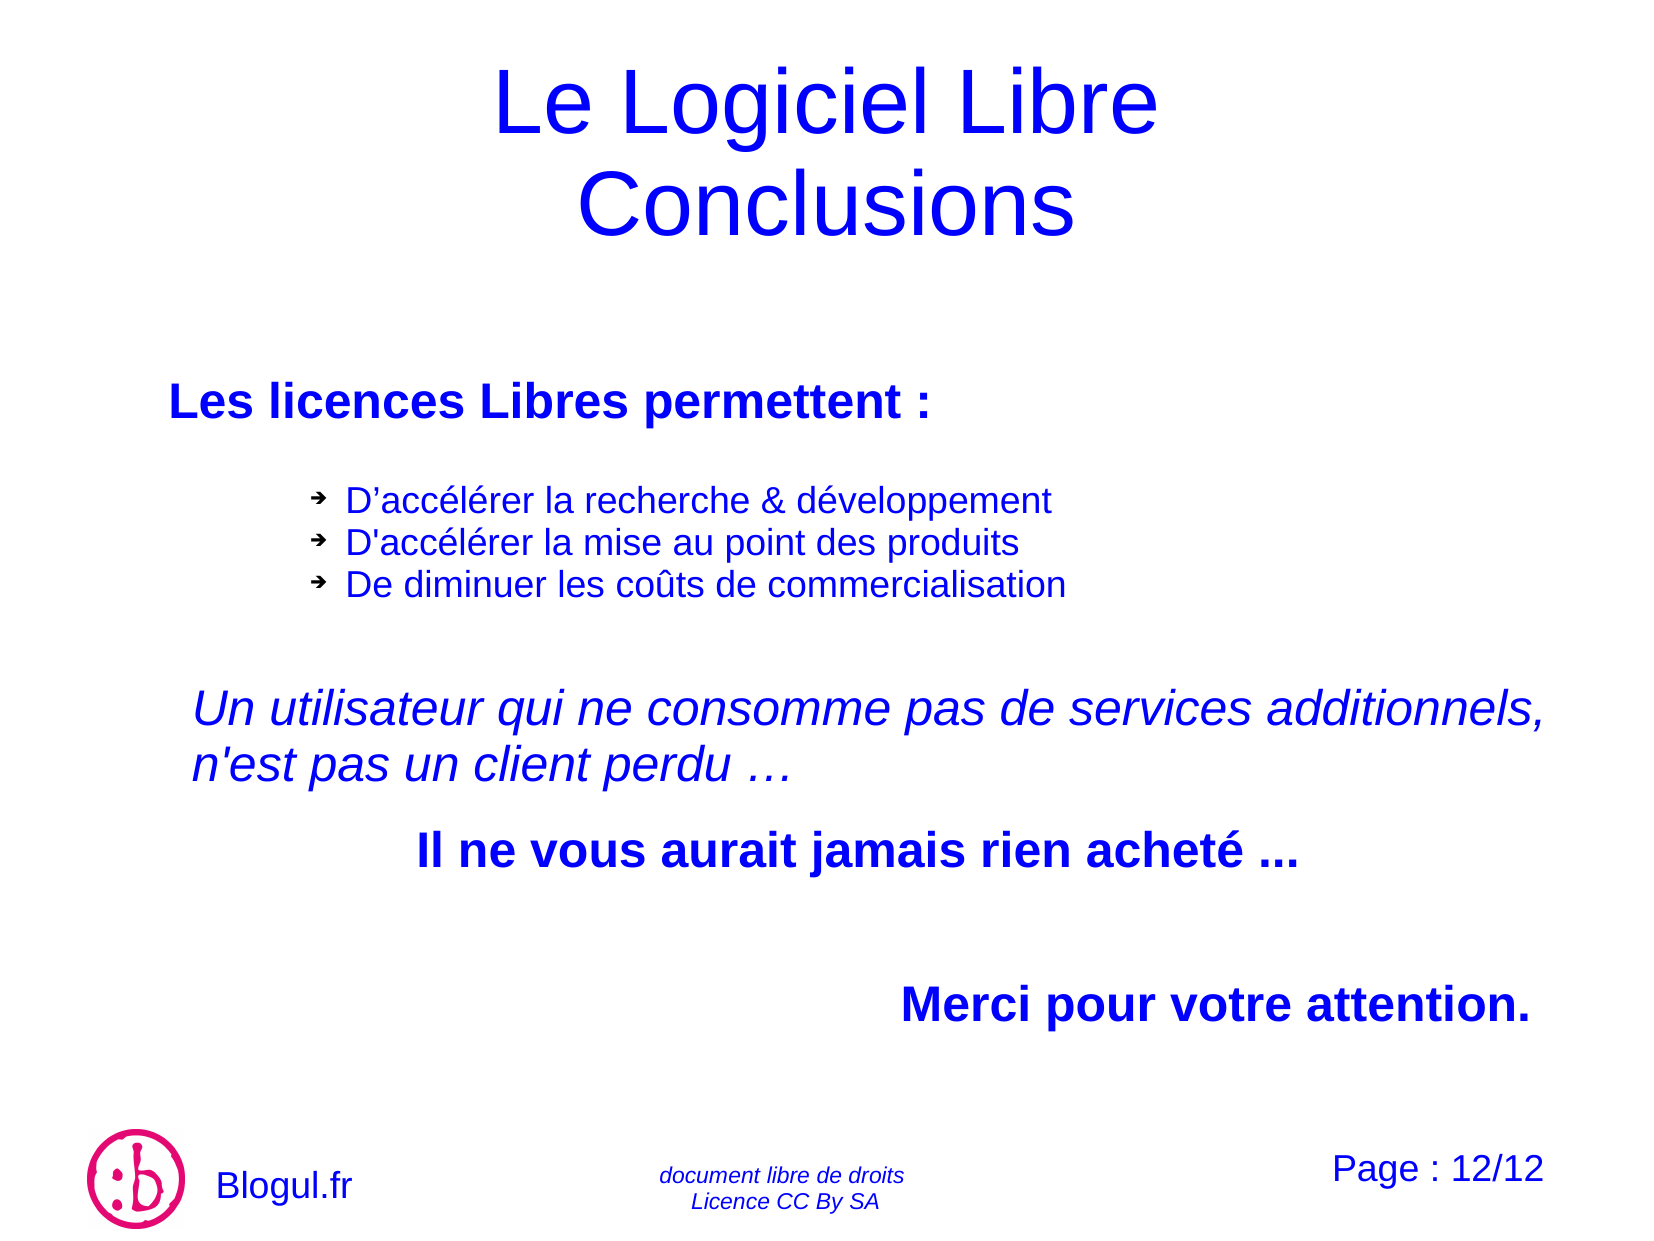

# Le Logiciel Libre Conclusions
Les licences Libres permettent :
D’accélérer la recherche & développement
D'accélérer la mise au point des produits
De diminuer les coûts de commercialisation
Un utilisateur qui ne consomme pas de services additionnels, n'est pas un client perdu …
Il ne vous aurait jamais rien acheté ...
Merci pour votre attention.